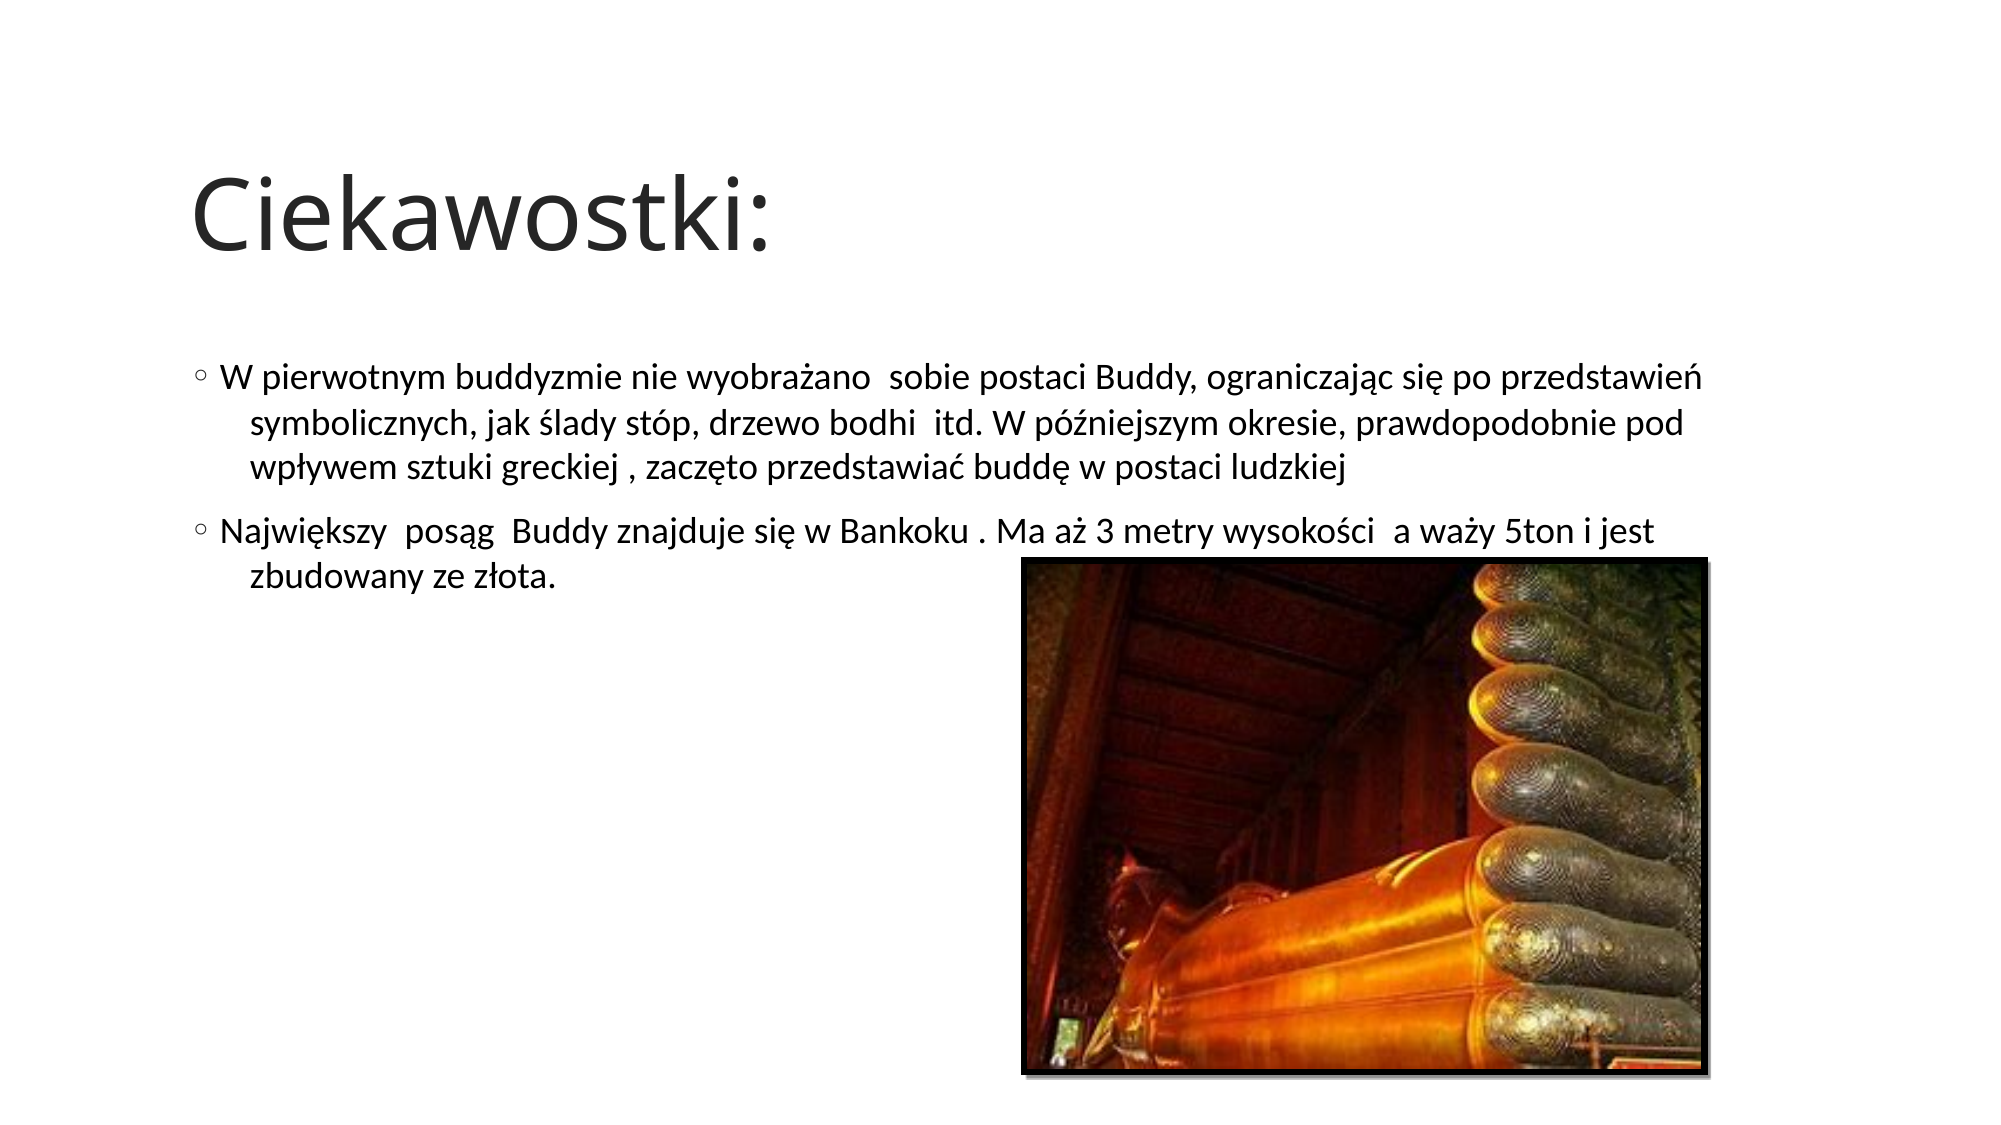

# Ciekawostki:
W pierwotnym buddyzmie nie wyobrażano  sobie postaci Buddy, ograniczając się po przedstawień symbolicznych, jak ślady stóp, drzewo bodhi  itd. W późniejszym okresie, prawdopodobnie pod wpływem sztuki greckiej , zaczęto przedstawiać buddę w postaci ludzkiej
Największy  posąg  Buddy znajduje się w Bankoku . Ma aż 3 metry wysokości  a waży 5ton i jest zbudowany ze złota.